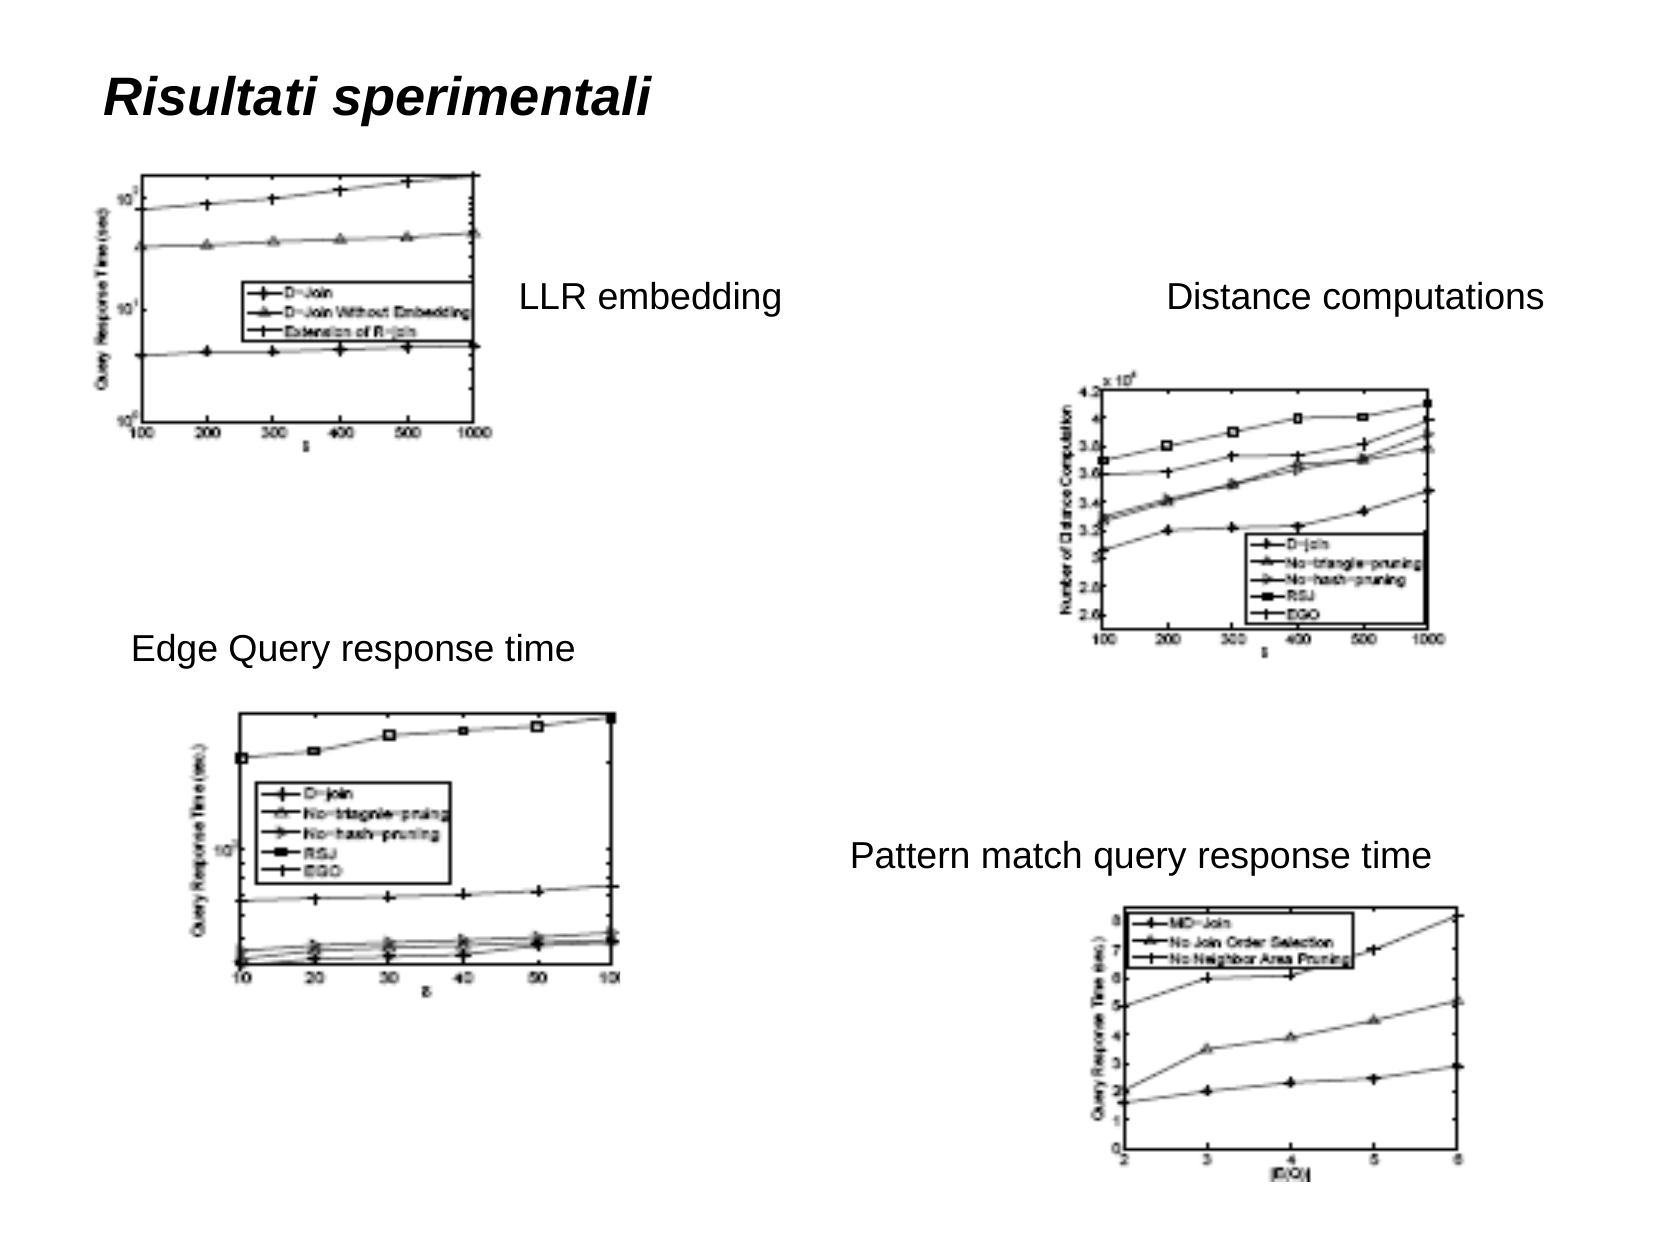

Risultati sperimentali
LLR embedding
Distance computations
Edge Query response time
Pattern match query response time